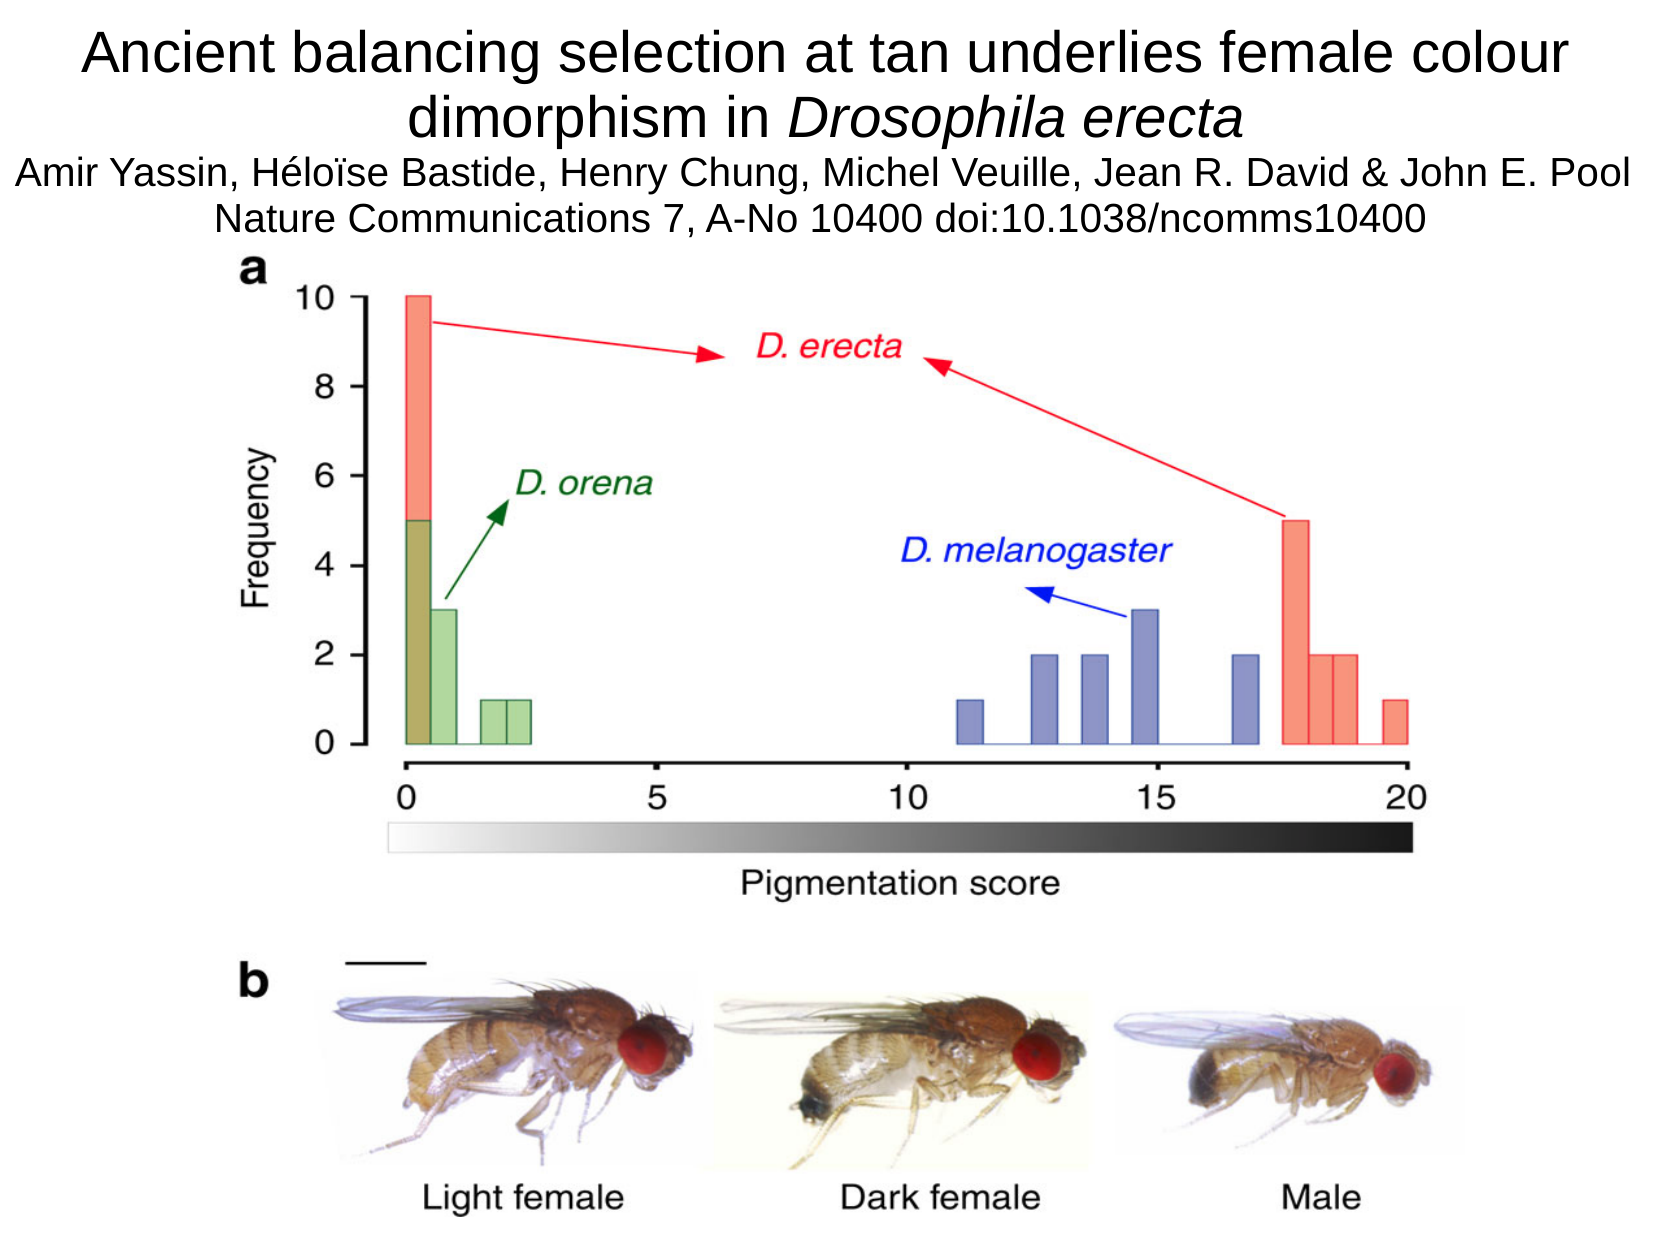

# Ancient balancing selection at tan underlies female colour dimorphism in Drosophila erecta Amir Yassin, Héloïse Bastide, Henry Chung, Michel Veuille, Jean R. David & John E. Pool Nature Communications 7, A-No 10400 doi:10.1038/ncomms10400